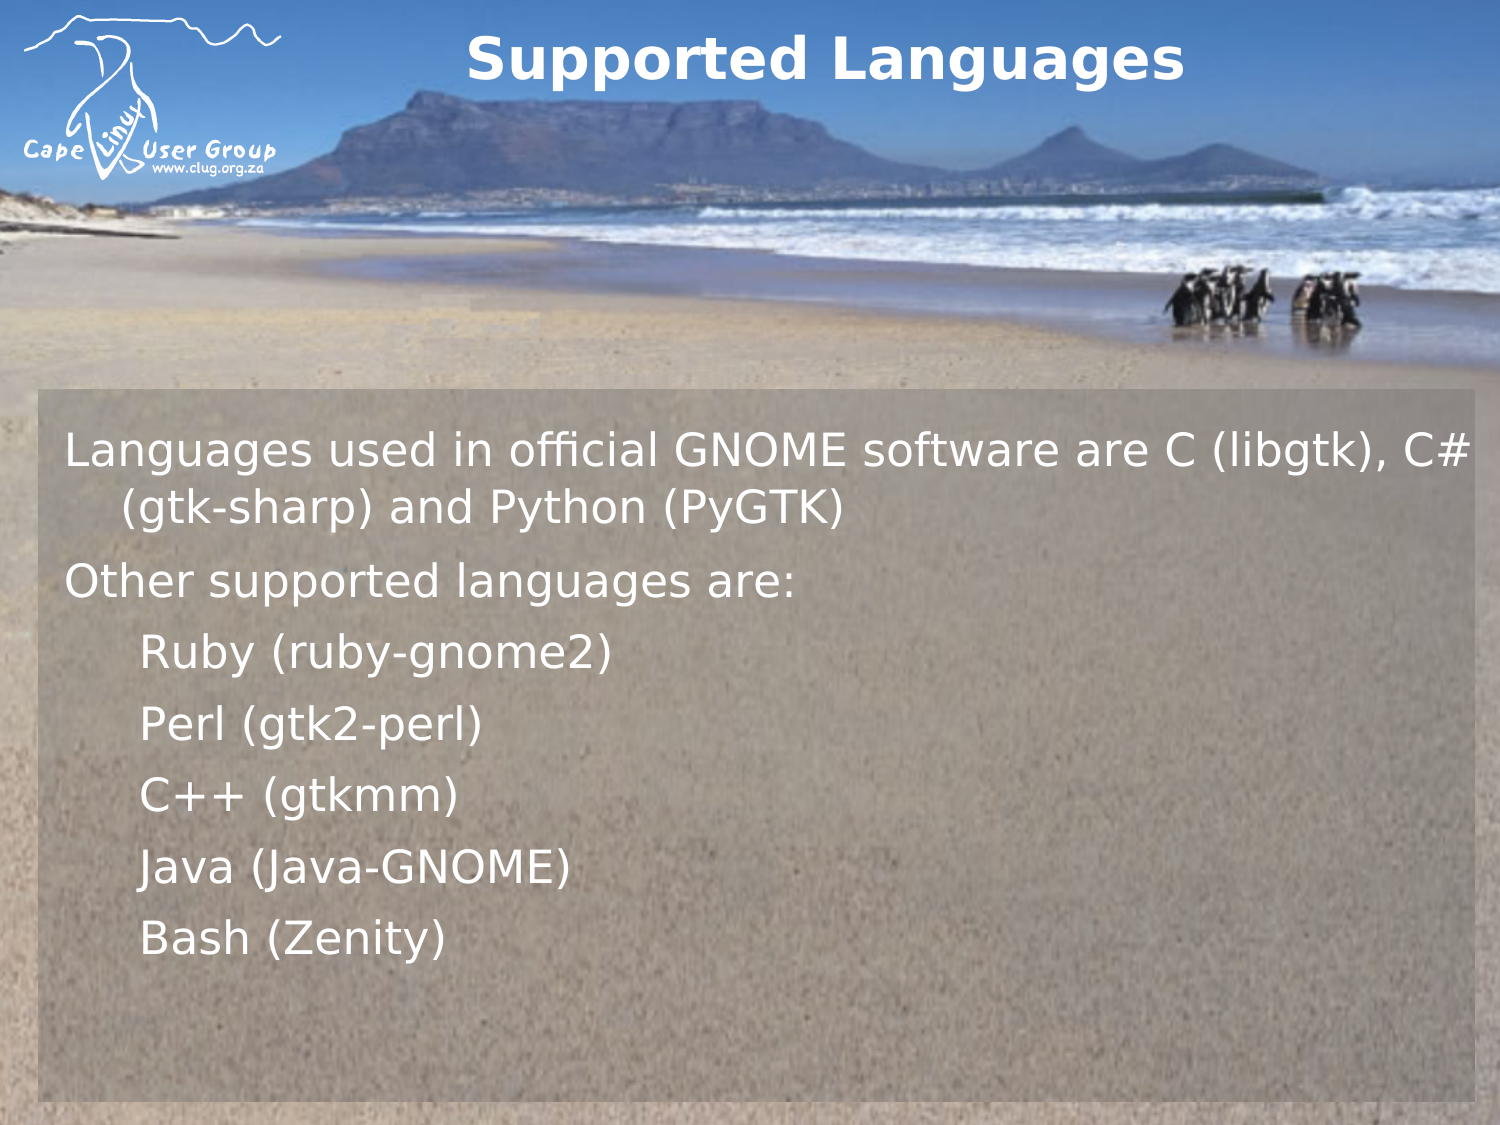

# Supported Languages
Languages used in official GNOME software are C (libgtk), C# (gtk-sharp) and Python (PyGTK)
Other supported languages are:
Ruby (ruby-gnome2)
Perl (gtk2-perl)
C++ (gtkmm)
Java (Java-GNOME)
Bash (Zenity)